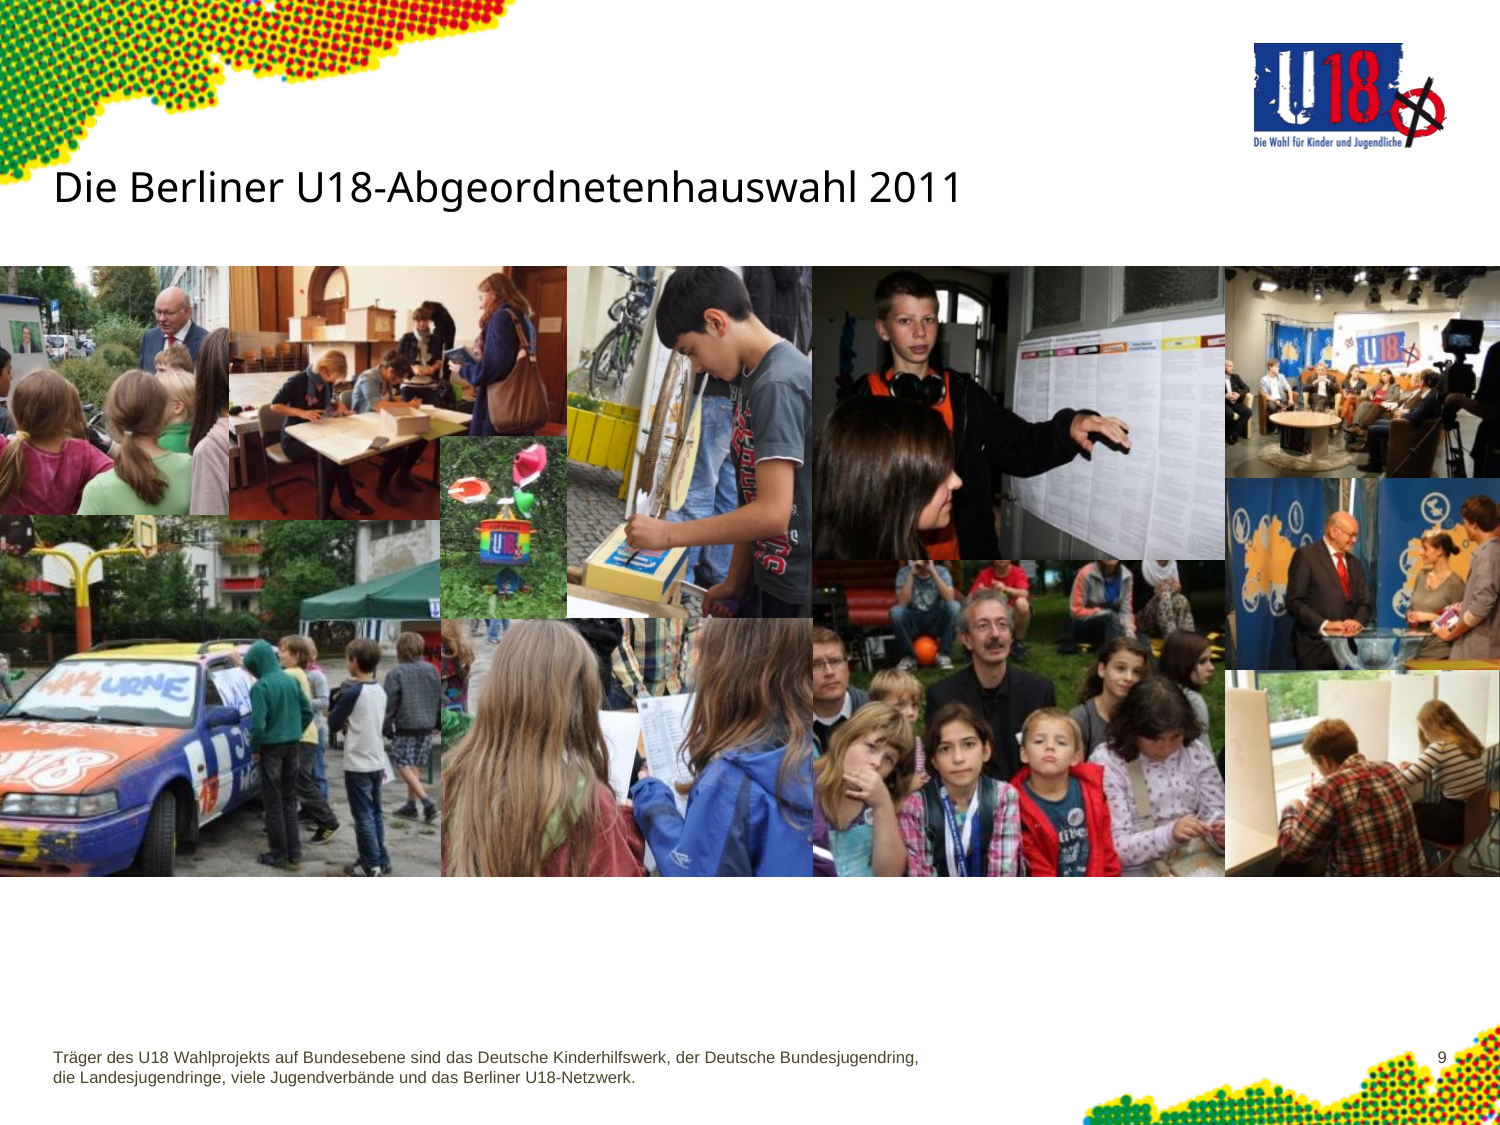

# Die Berliner U18-Abgeordnetenhauswahl 2011
Träger des U18 Wahlprojekts auf Bundesebene sind das Deutsche Kinderhilfswerk, der Deutsche Bundesjugendring,
die Landesjugendringe, viele Jugendverbände und das Berliner U18-Netzwerk.